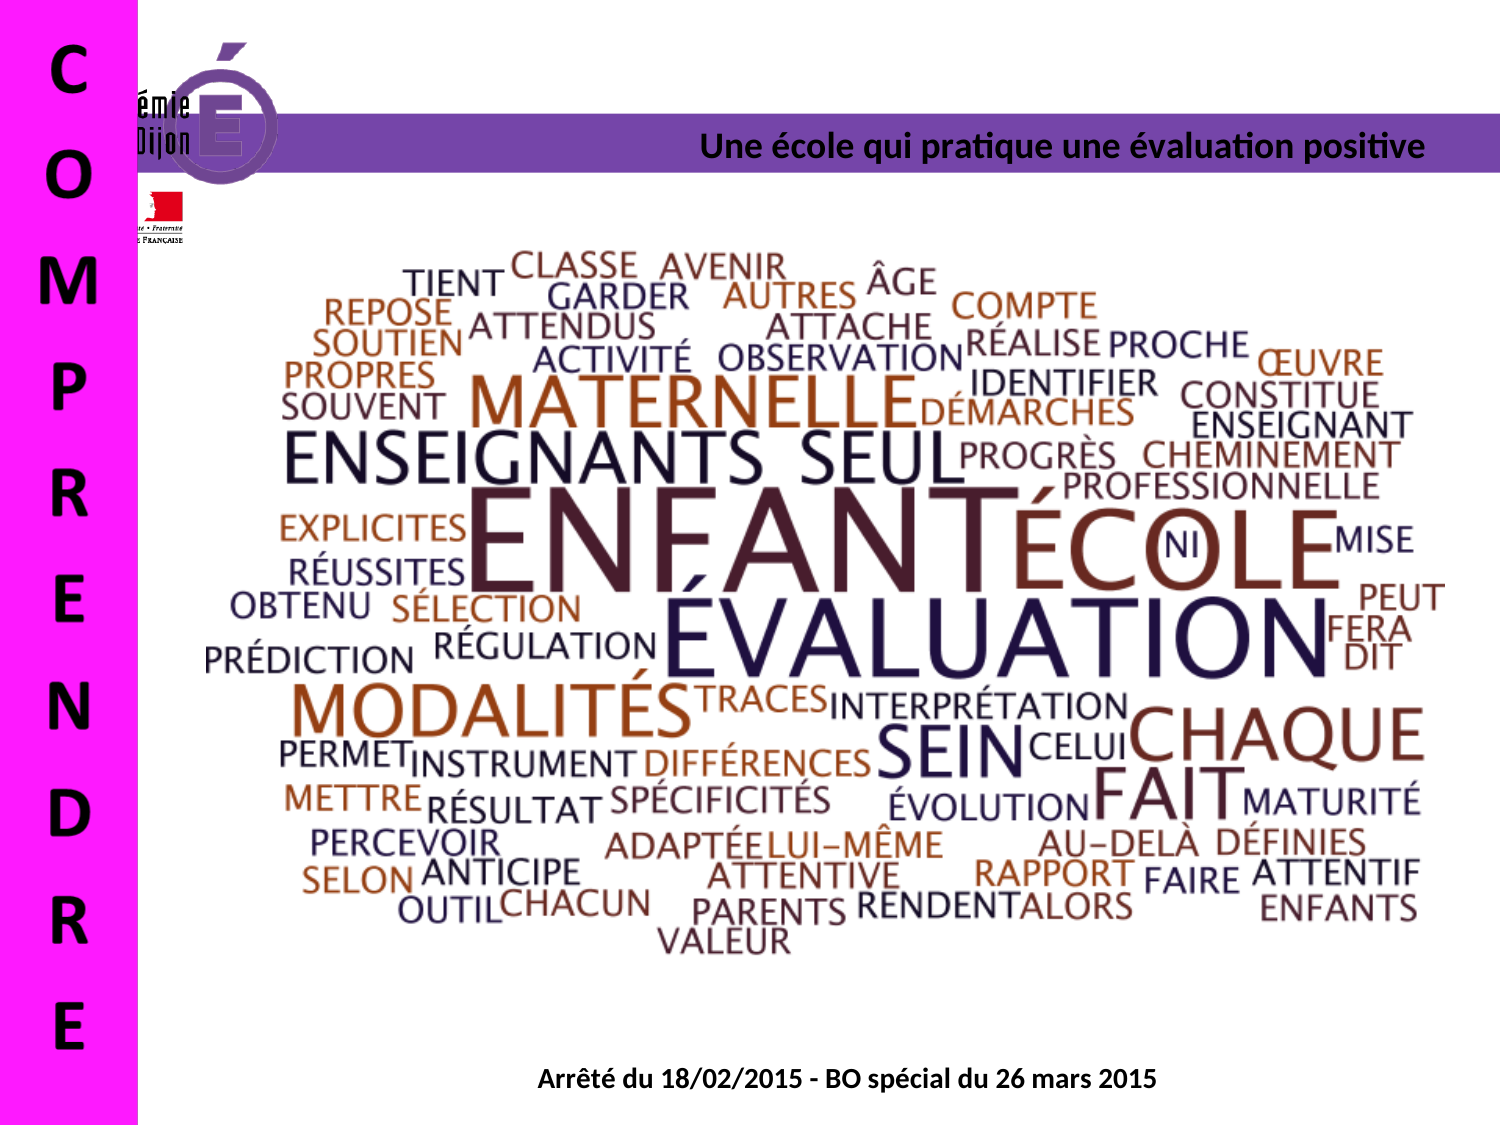

Une école qui pratique une évaluation positive
Arrêté du 18/02/2015 - BO spécial du 26 mars 2015